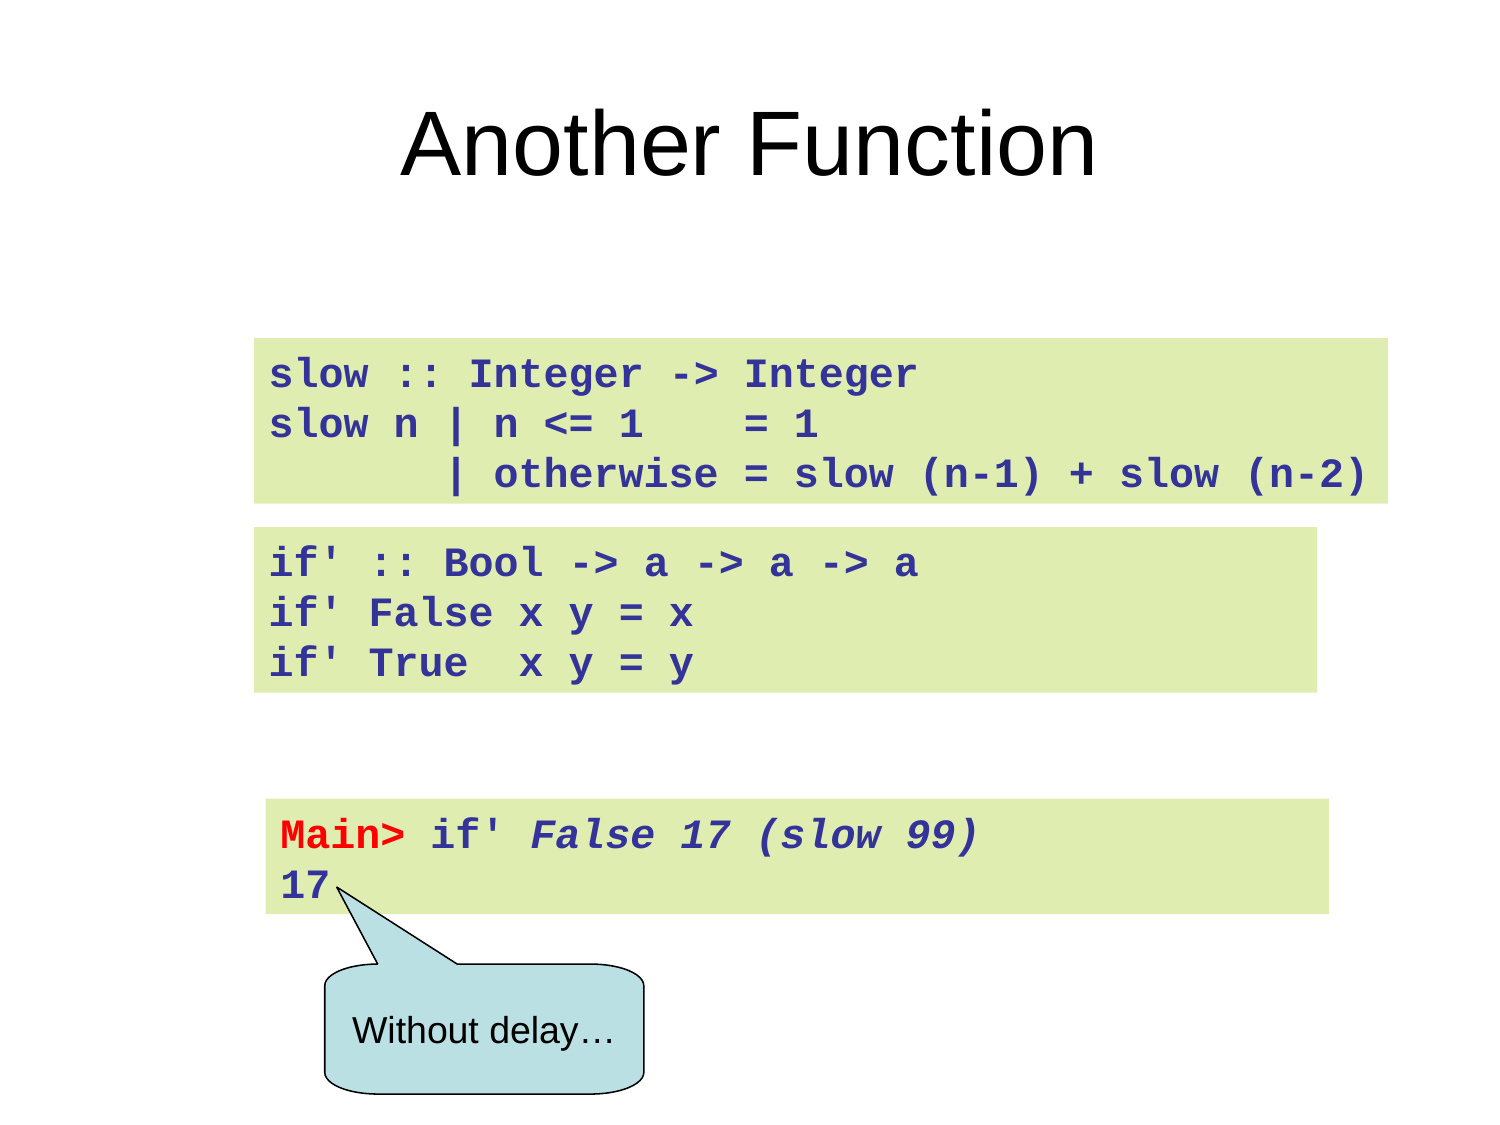

# Another Function
slow :: Integer -> Integer
slow n | n <= 1 = 1
 | otherwise = slow (n-1) + slow (n-2)
if' :: Bool -> a -> a -> a
if' False x y = x
if' True x y = y
Main> if' False 17 (slow 99)
17
Without delay…